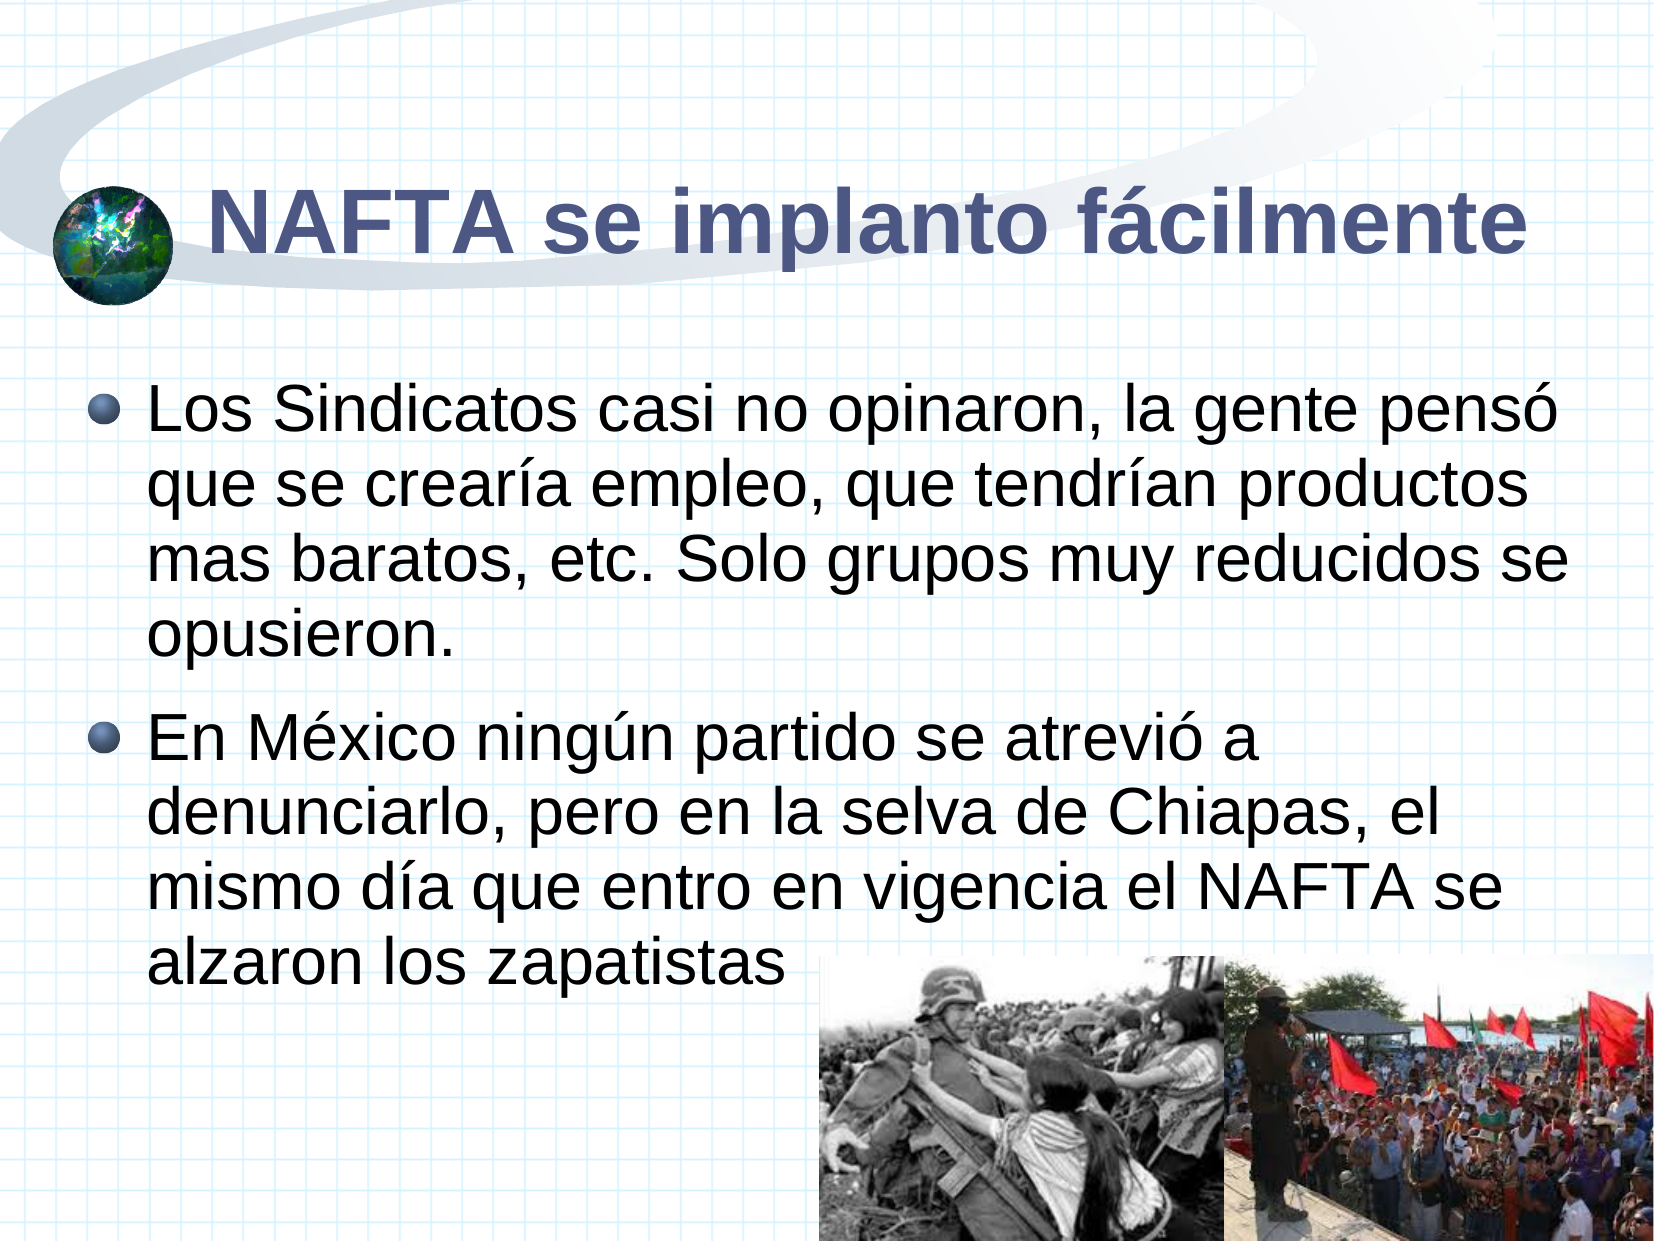

# NAFTA se implanto fácilmente
Los Sindicatos casi no opinaron, la gente pensó que se crearía empleo, que tendrían productos mas baratos, etc. Solo grupos muy reducidos se opusieron.
En México ningún partido se atrevió a denunciarlo, pero en la selva de Chiapas, el mismo día que entro en vigencia el NAFTA se alzaron los zapatistas